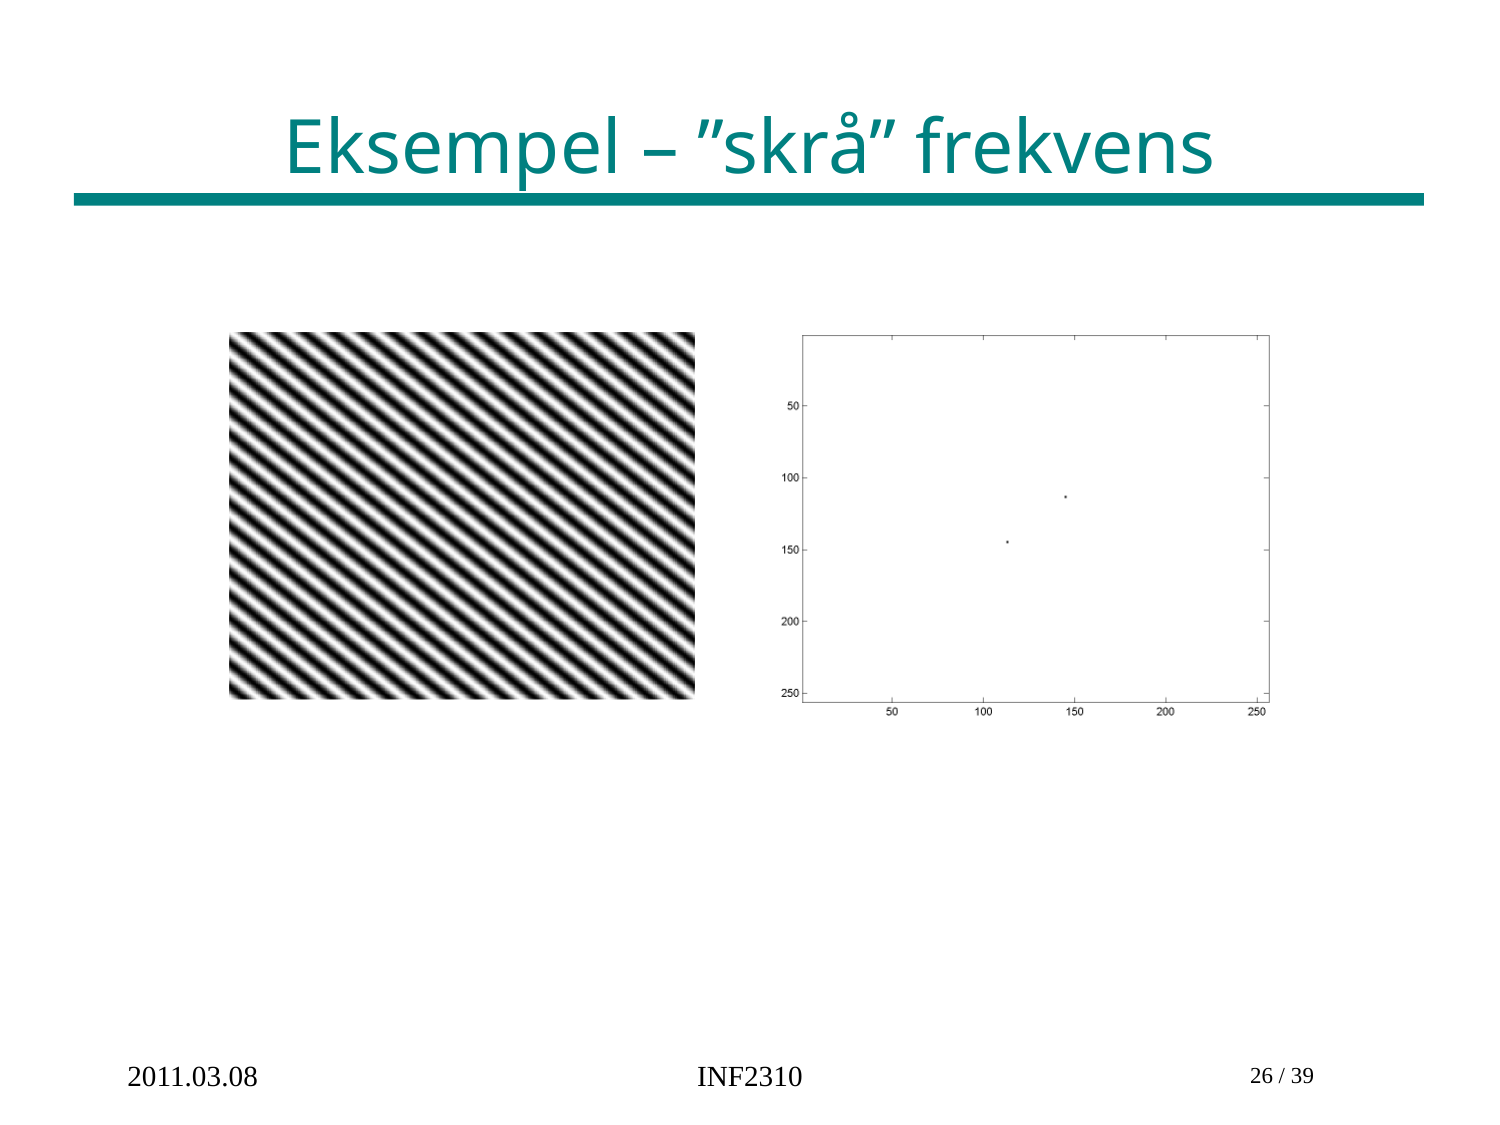

# Eksempel – ”skrå” frekvens
2011.03.08XXX
INF2310